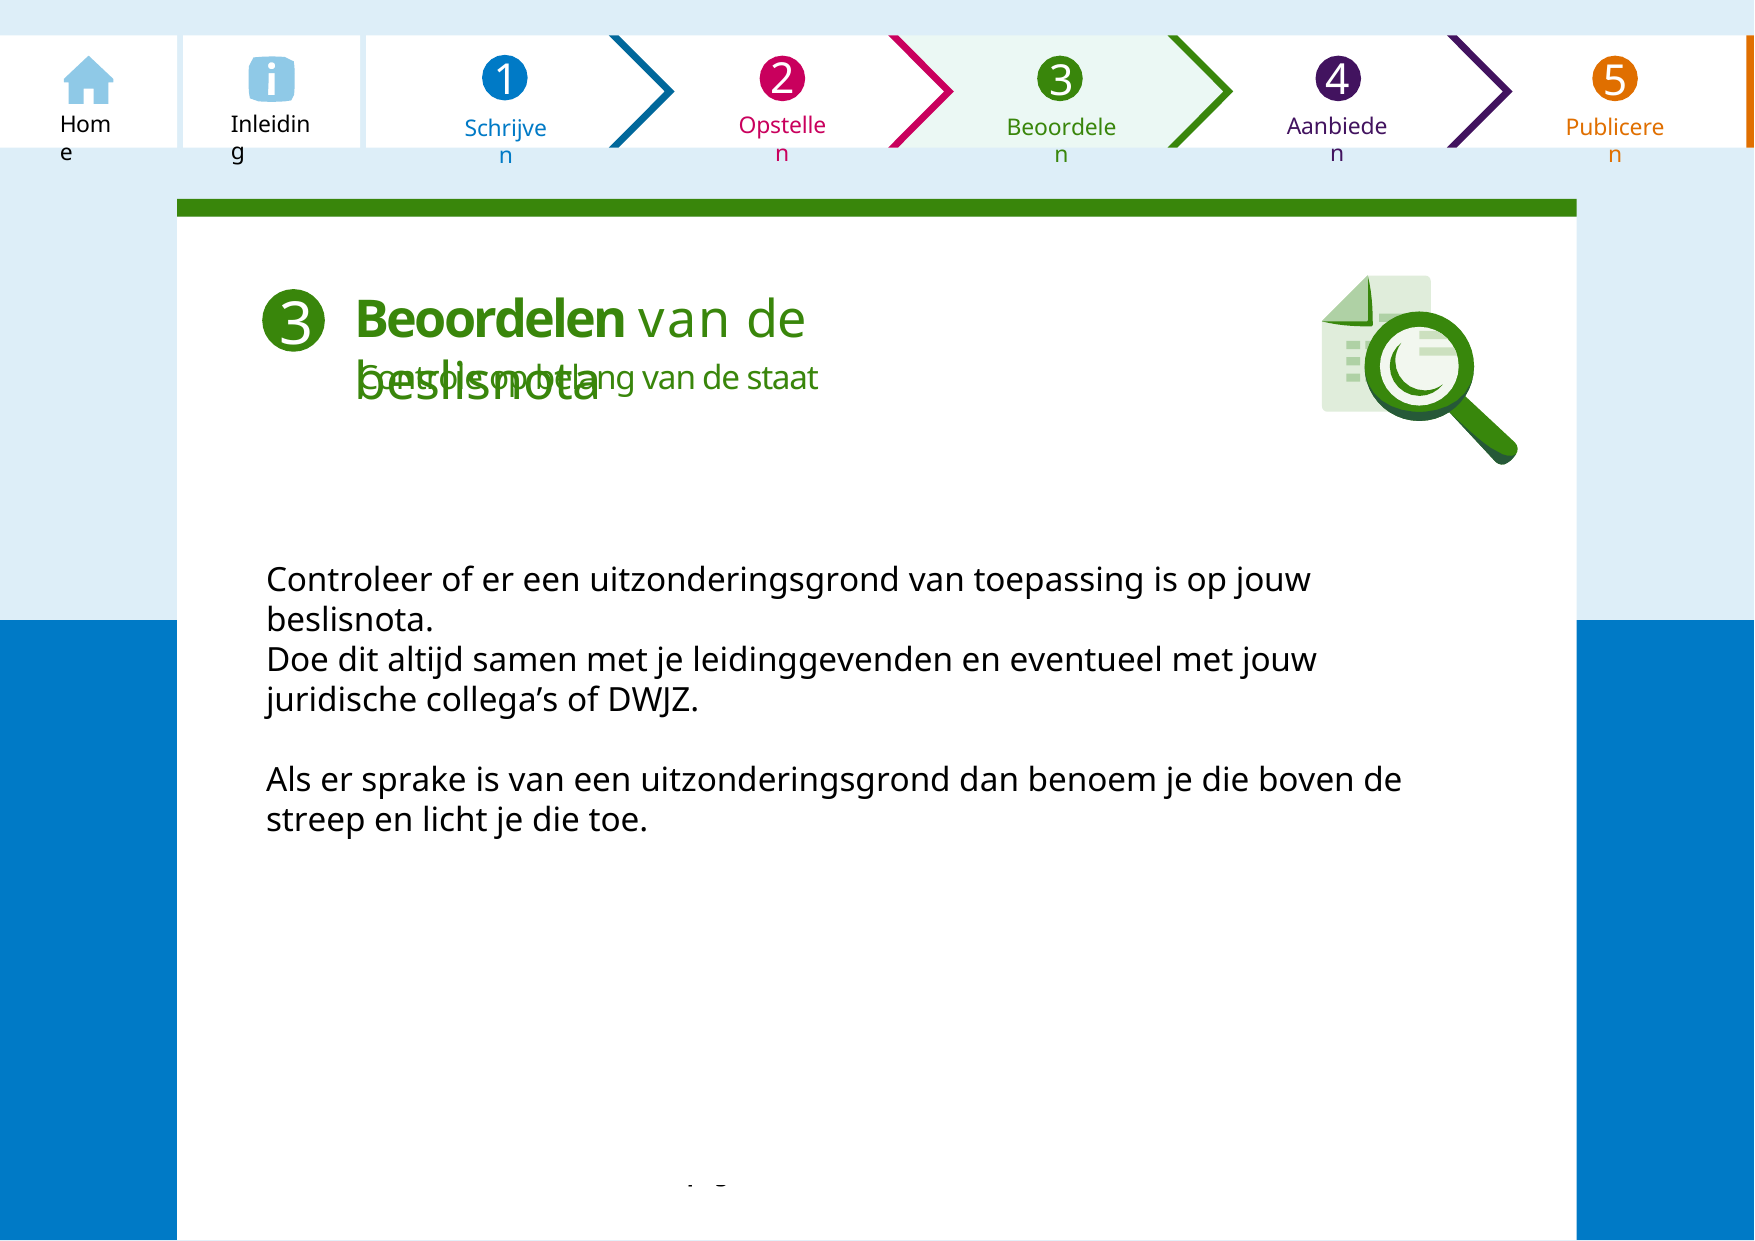

1
Schrijven
2
Opstellen
4
Aanbieden
3
Beoordelen
5
Publiceren
Inleiding
Home
3
Beoordelen van de beslisnota
Controle op belang van de staat
Controleer of er een uitzonderingsgrond van toepassing is op jouw beslisnota.
Doe dit altijd samen met je leidinggevenden en eventueel met jouw juridische collega’s of DWJZ.
Als er sprake is van een uitzonderingsgrond dan benoem je die boven de streep en licht je die toe.
< Vorige pagina
Volgende pagina >